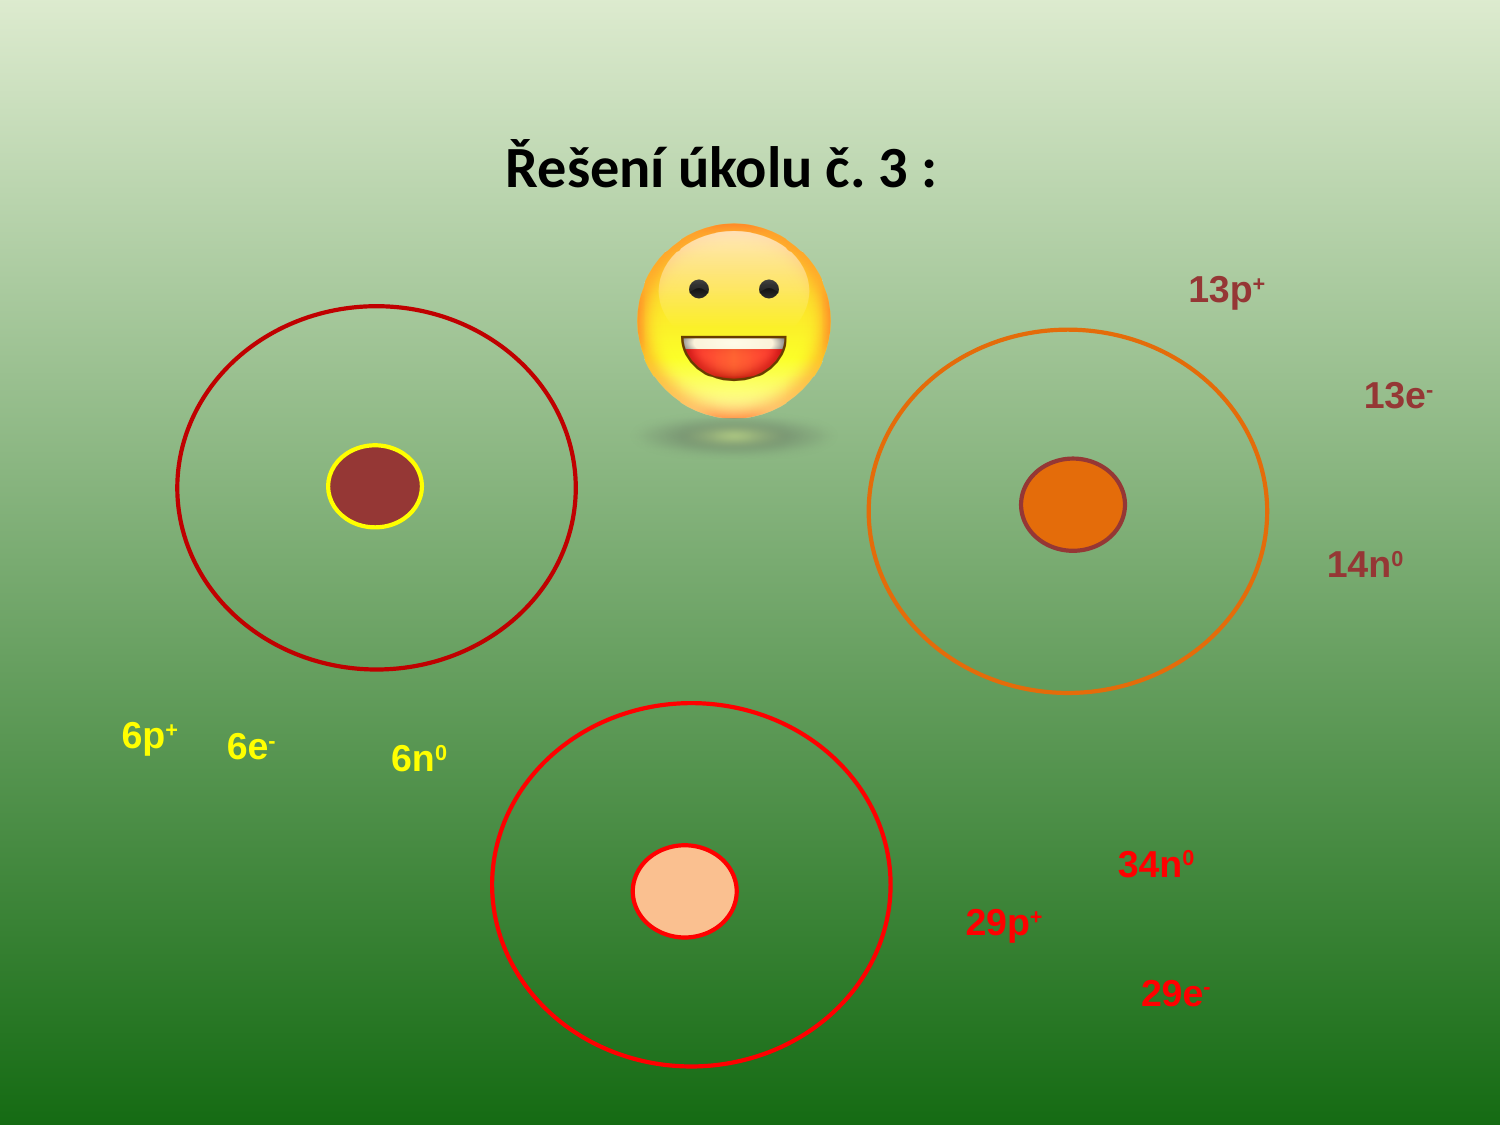

# Řešení úkolu č. 3 :
13p+
13e-
14n0
6p+
6e-
6n0
34n0
29p+
29e-